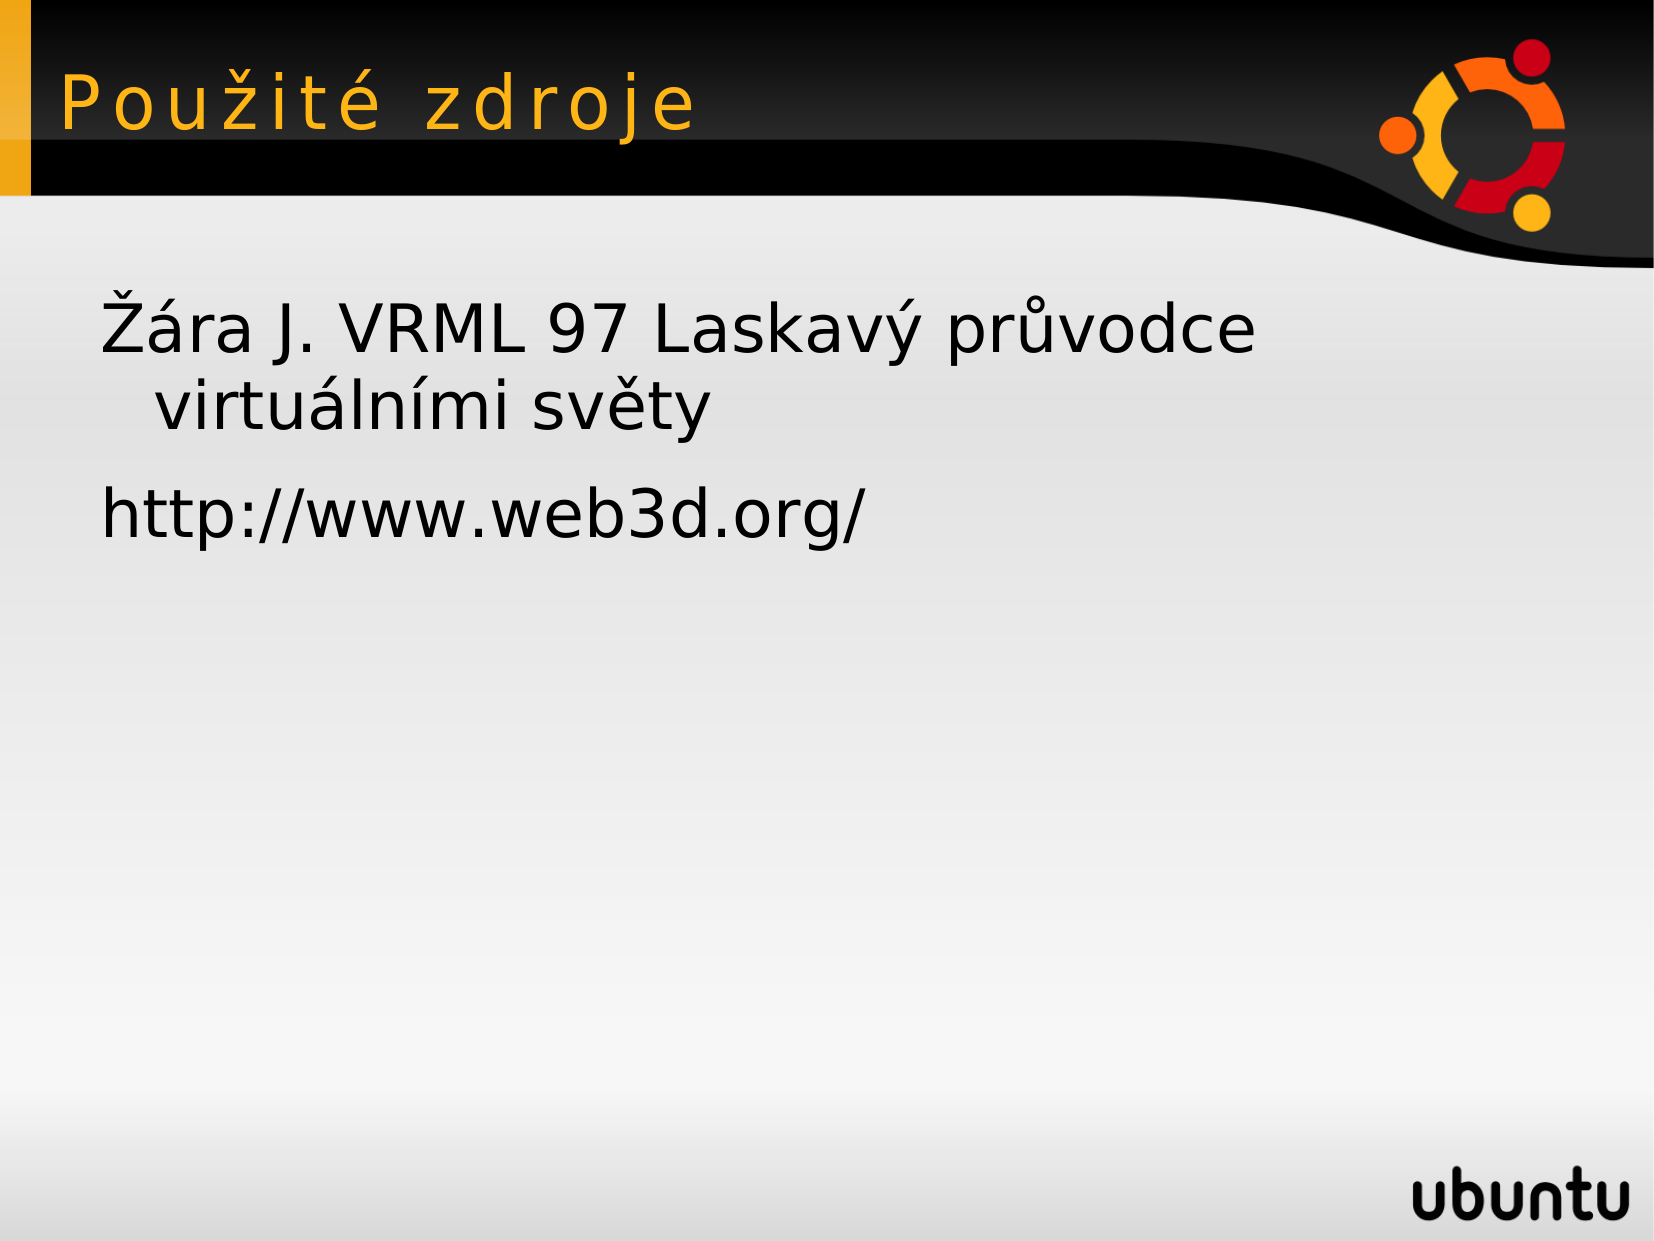

# Použité zdroje
Žára J. VRML 97 Laskavý průvodce virtuálními světy
http://www.web3d.org/